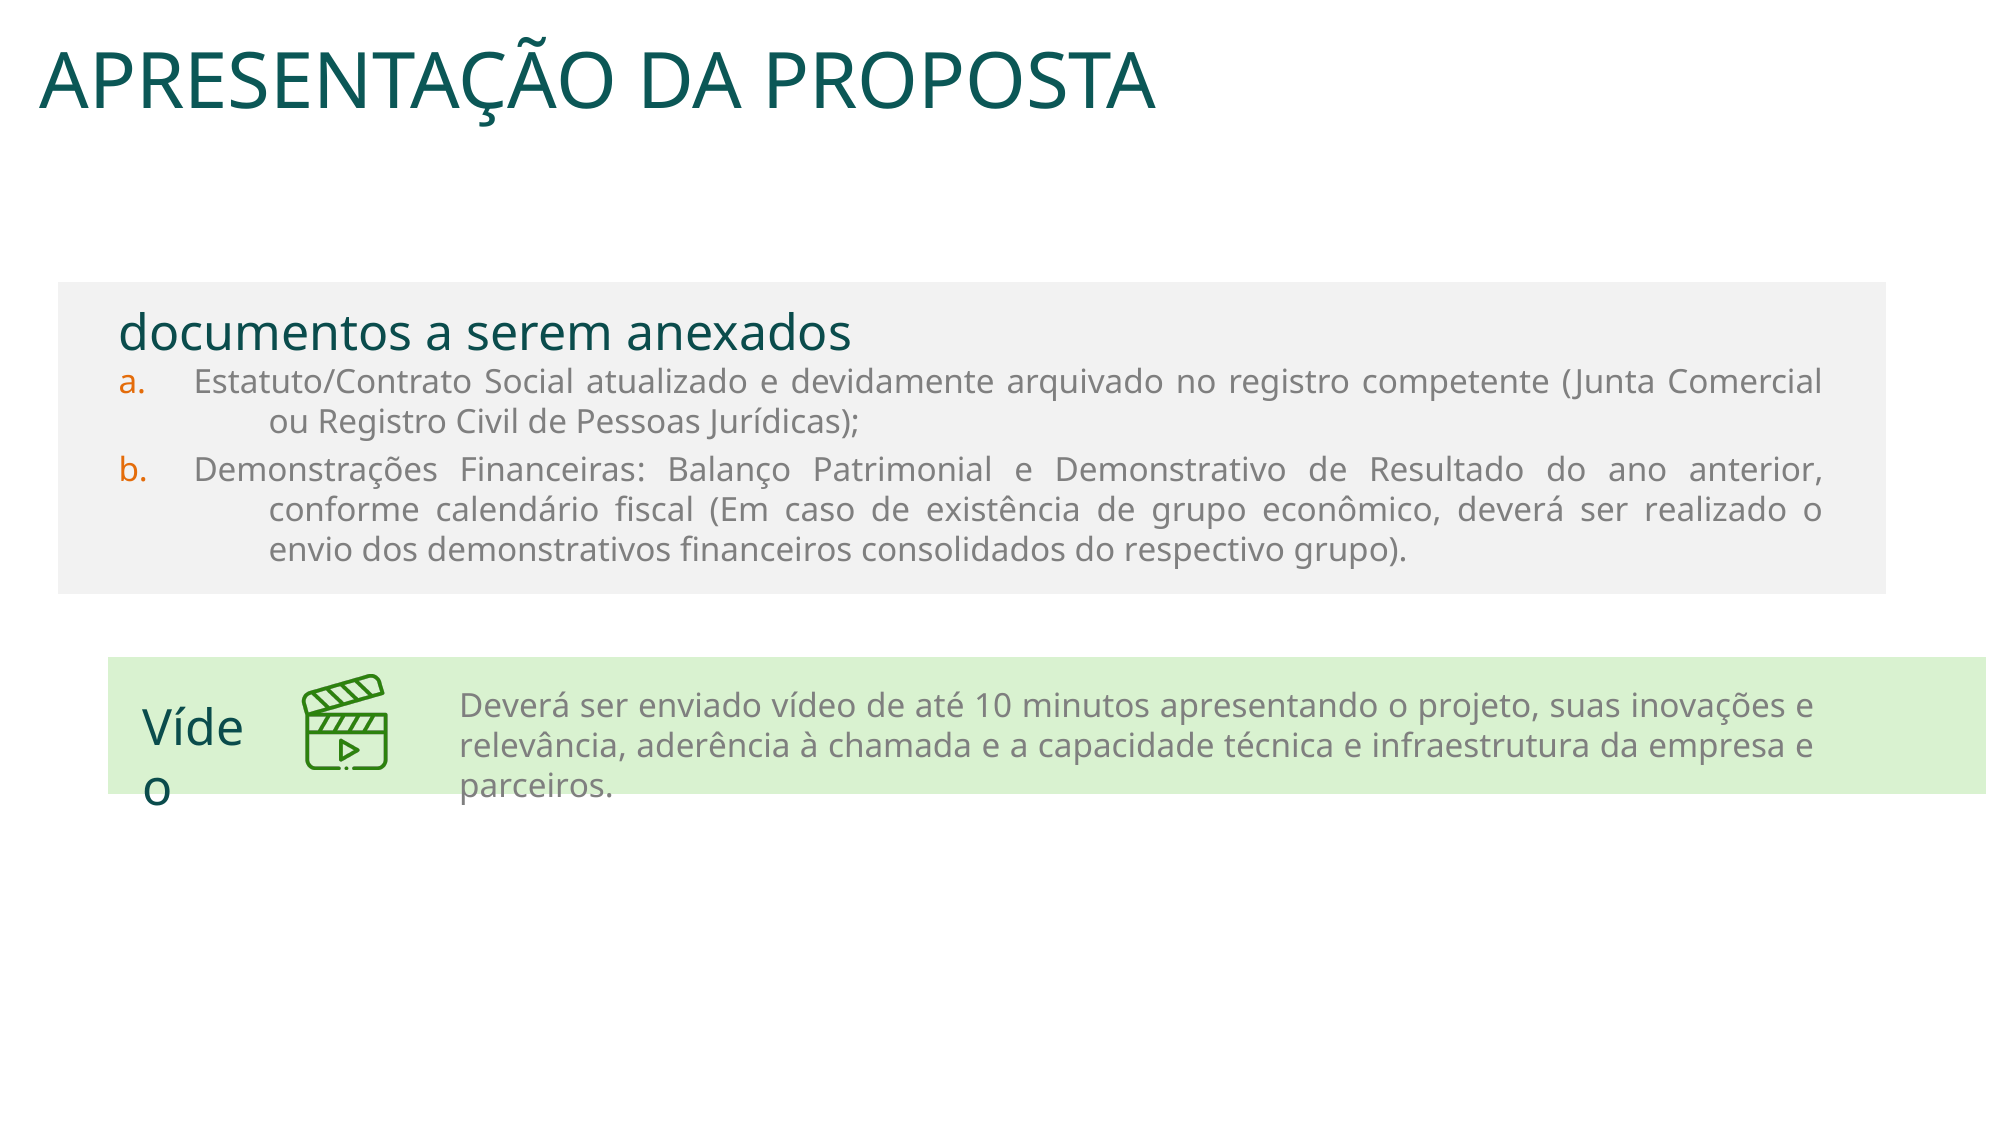

APRESENTAÇÃO DA PROPOSTA
documentos a serem anexados
Estatuto/Contrato Social atualizado e devidamente arquivado no registro competente (Junta Comercial ou Registro Civil de Pessoas Jurídicas);
Demonstrações Financeiras: Balanço Patrimonial e Demonstrativo de Resultado do ano anterior, conforme calendário fiscal (Em caso de existência de grupo econômico, deverá ser realizado o envio dos demonstrativos financeiros consolidados do respectivo grupo).
Deverá ser enviado vídeo de até 10 minutos apresentando o projeto, suas inovações e relevância, aderência à chamada e a capacidade técnica e infraestrutura da empresa e parceiros.
Vídeo